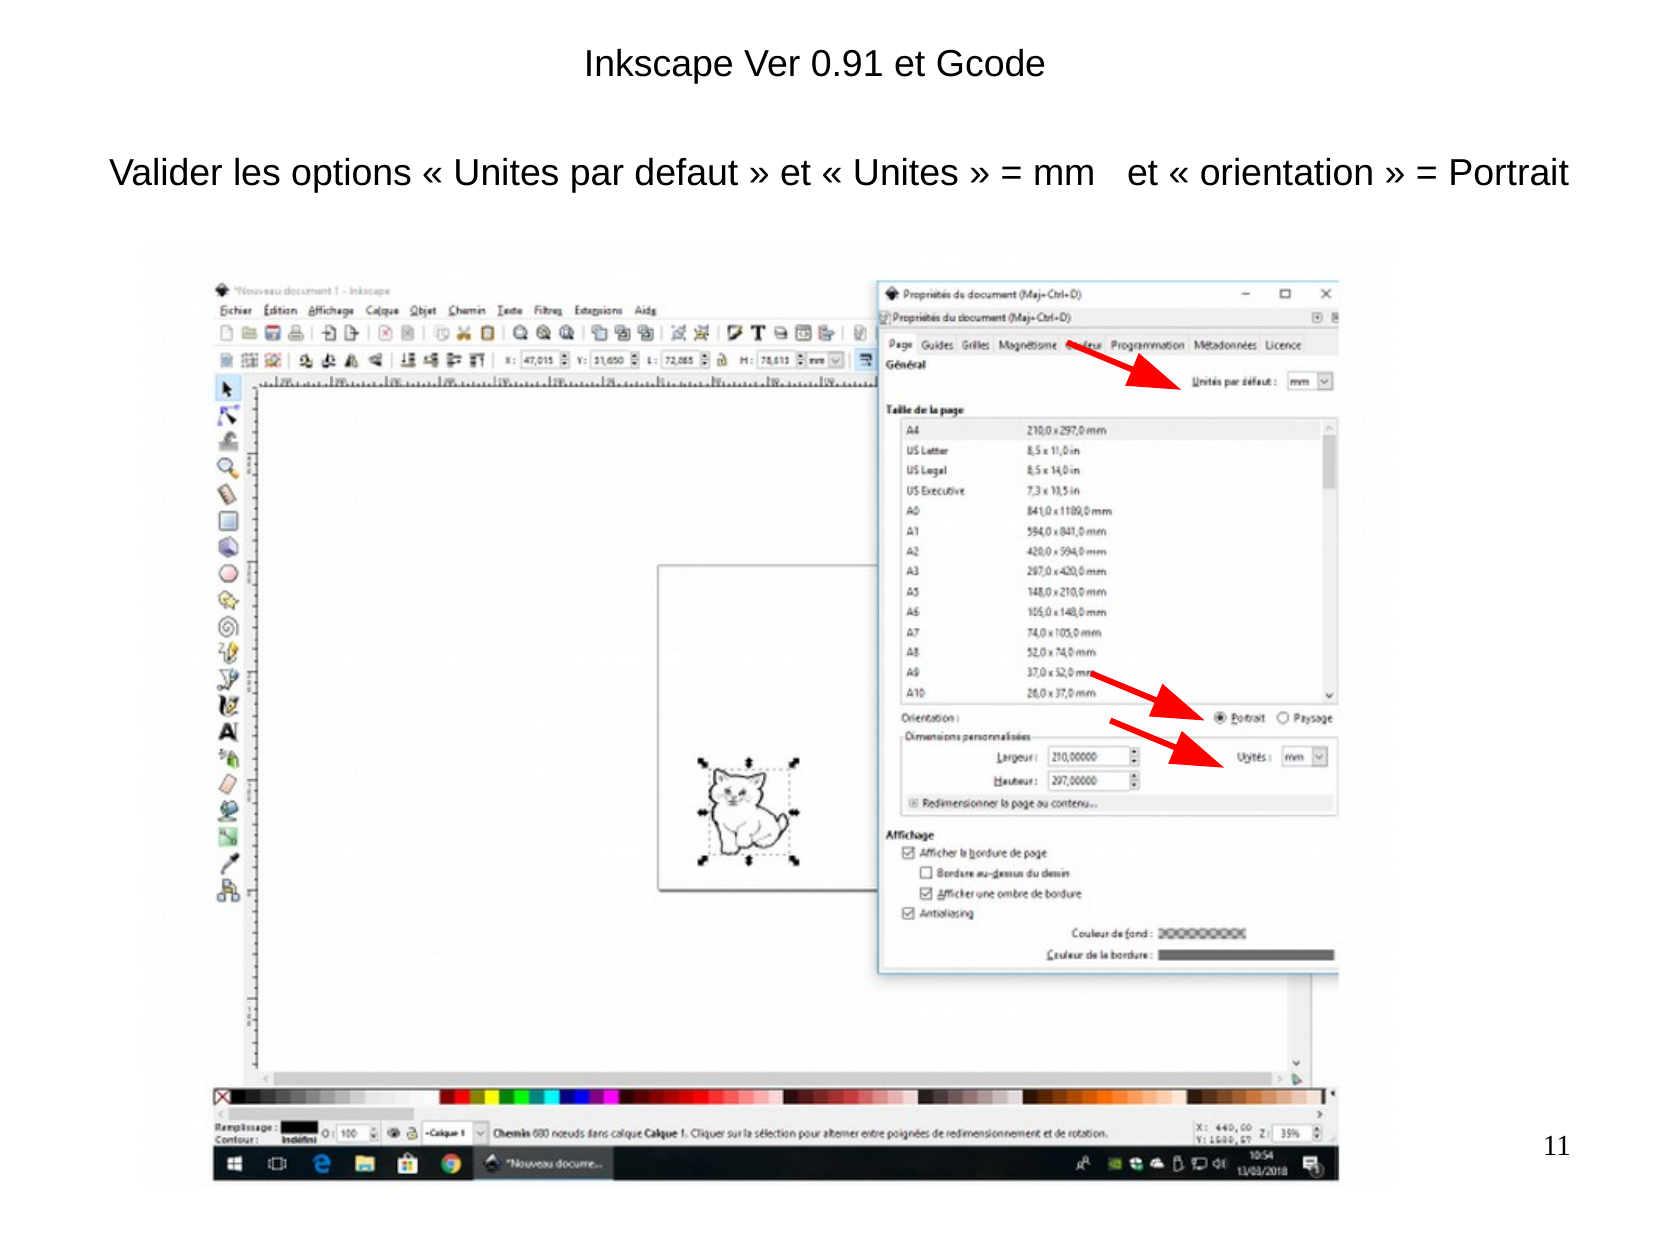

Inkscape Ver 0.91 et Gcode
Valider les options « Unites par defaut » et « Unites » = mm  et « orientation » = Portrait
11